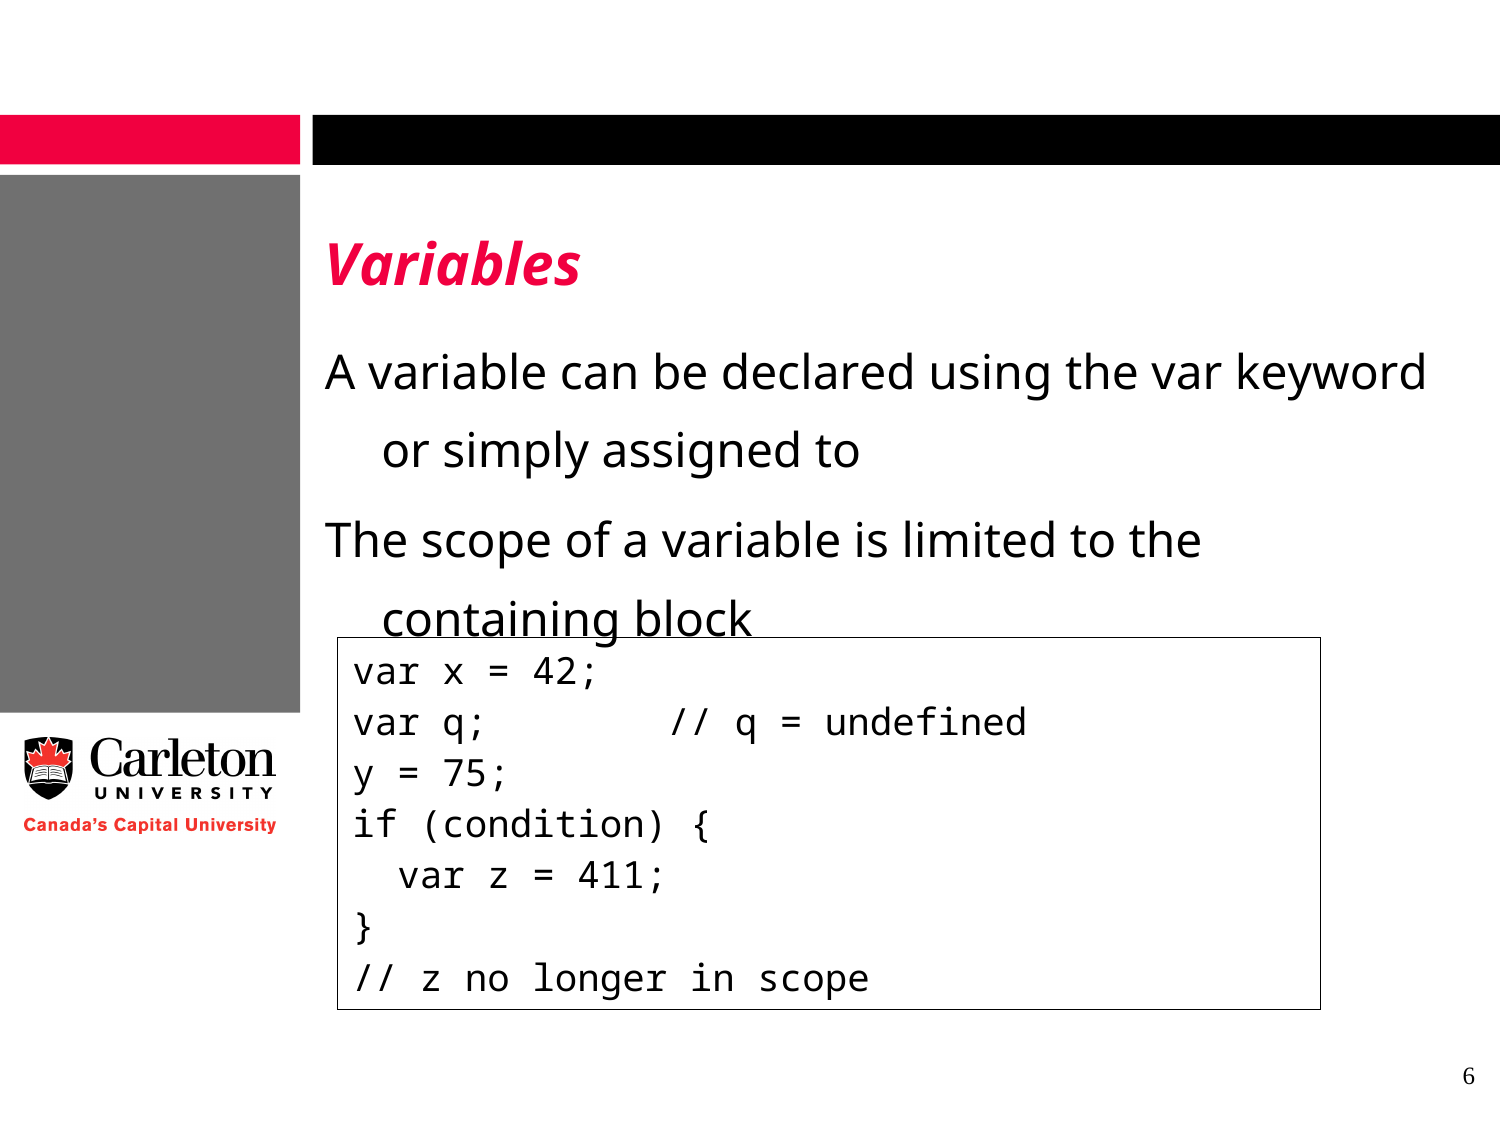

# Variables
A variable can be declared using the var keyword or simply assigned to
The scope of a variable is limited to the containing block
var x = 42;
var q; // q = undefined
y = 75;
if (condition) {
 var z = 411;
}
// z no longer in scope
6